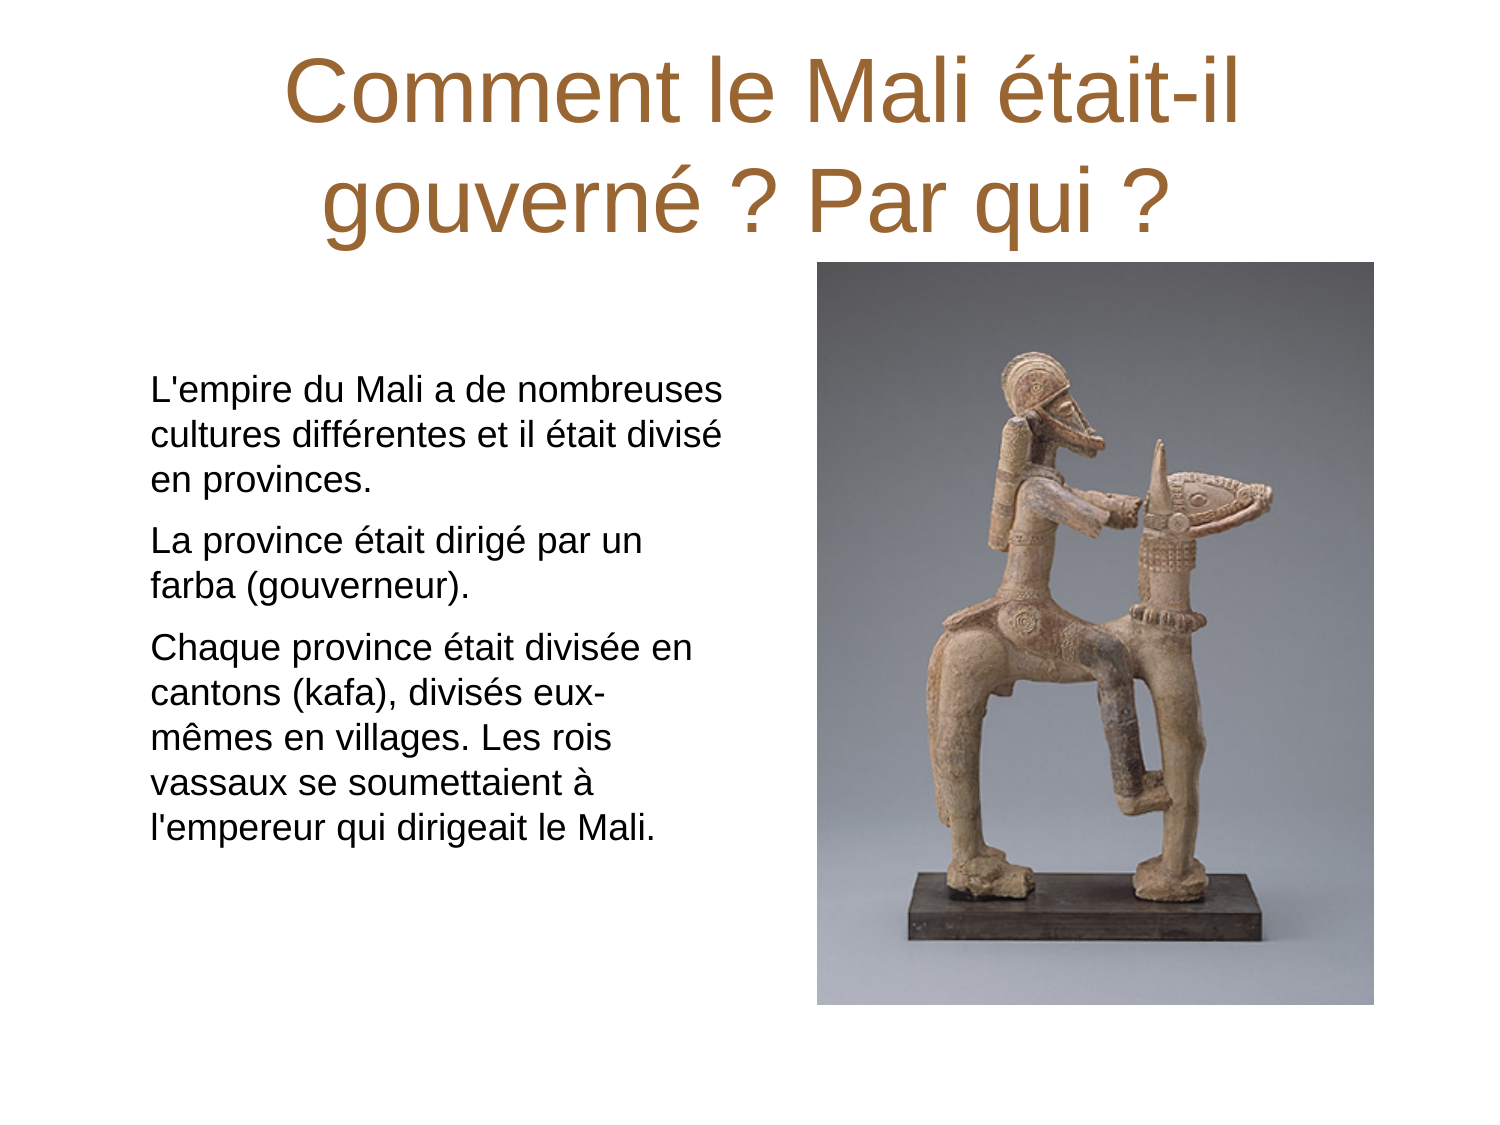

# Comment le Mali était-il gouverné ? Par qui ?
L'empire du Mali a de nombreuses cultures différentes et il était divisé en provinces.
La province était dirigé par un farba (gouverneur).
Chaque province était divisée en cantons (kafa), divisés eux-mêmes en villages. Les rois vassaux se soumettaient à l'empereur qui dirigeait le Mali.